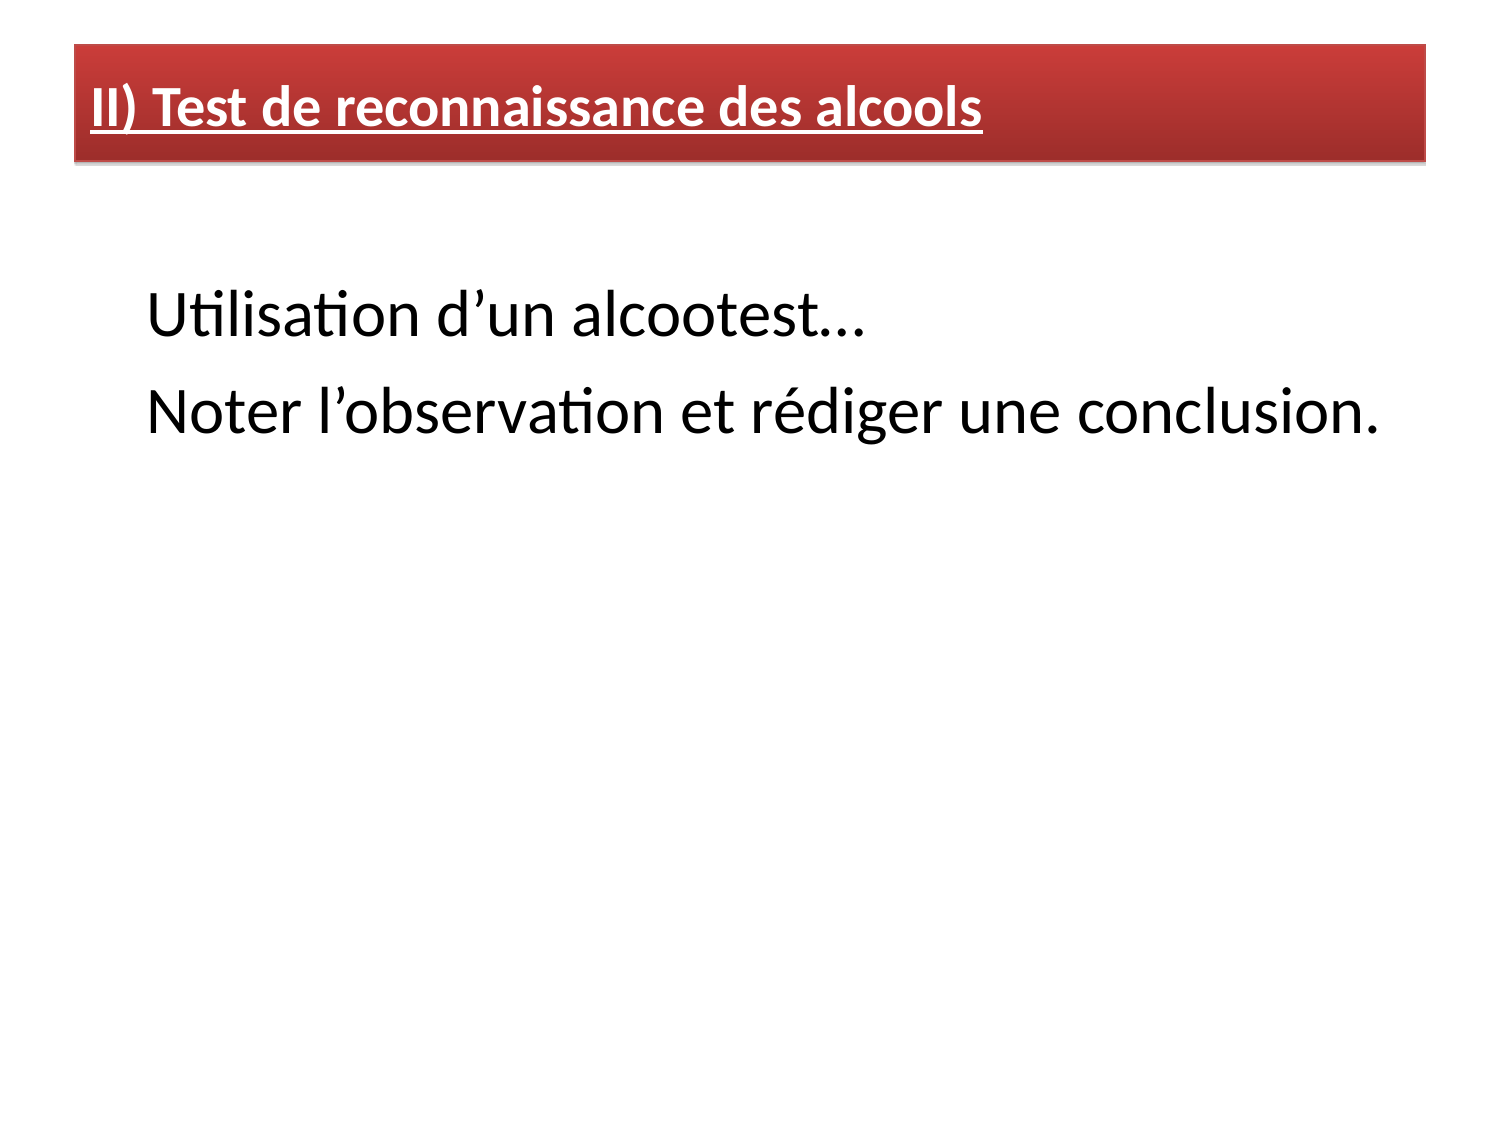

II) Test de reconnaissance des alcools
# Utilisation d’un alcootest…
Noter l’observation et rédiger une conclusion.